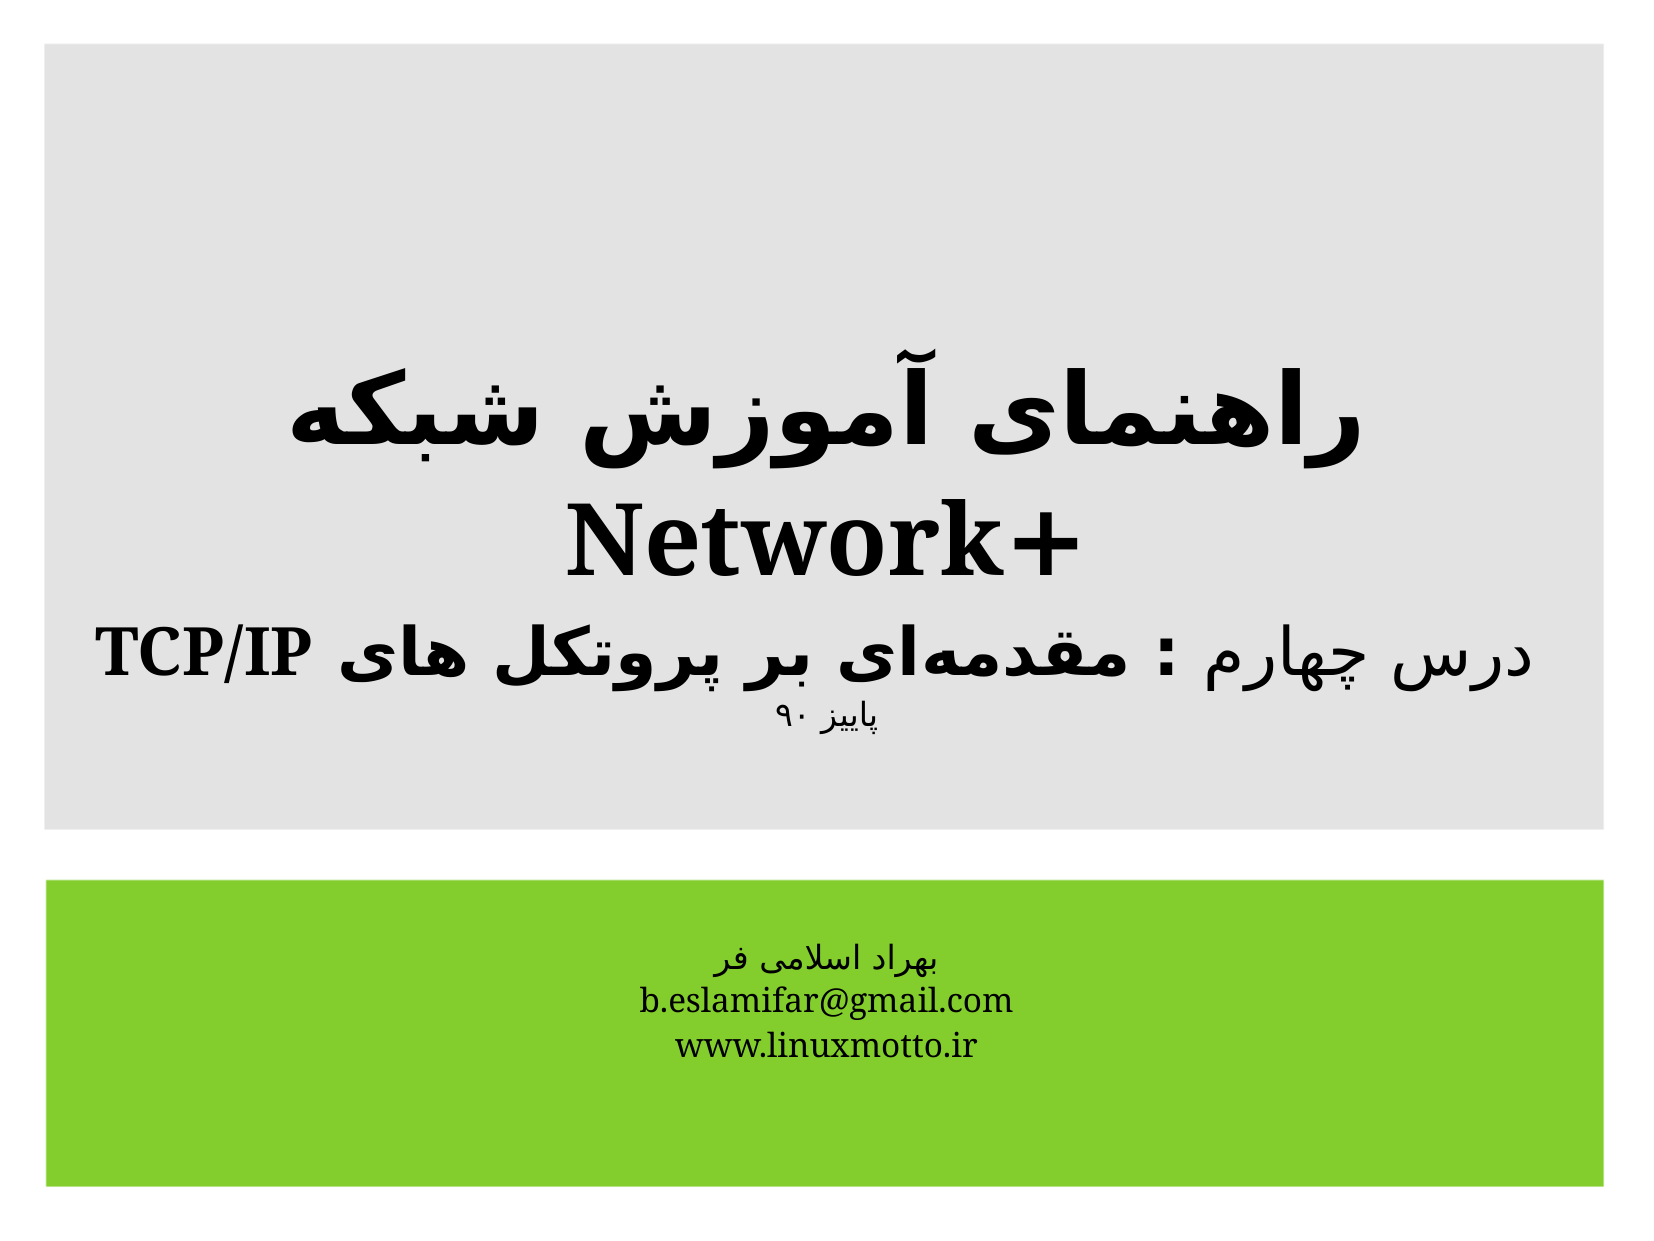

راهنمای آموزش شبکه +Network
 درس چهارم : مقدمه‌ای بر پروتکل های TCP/IP
پاییز ۹۰
بهراد اسلامی فر
b.eslamifar@gmail.com
www.linuxmotto.ir